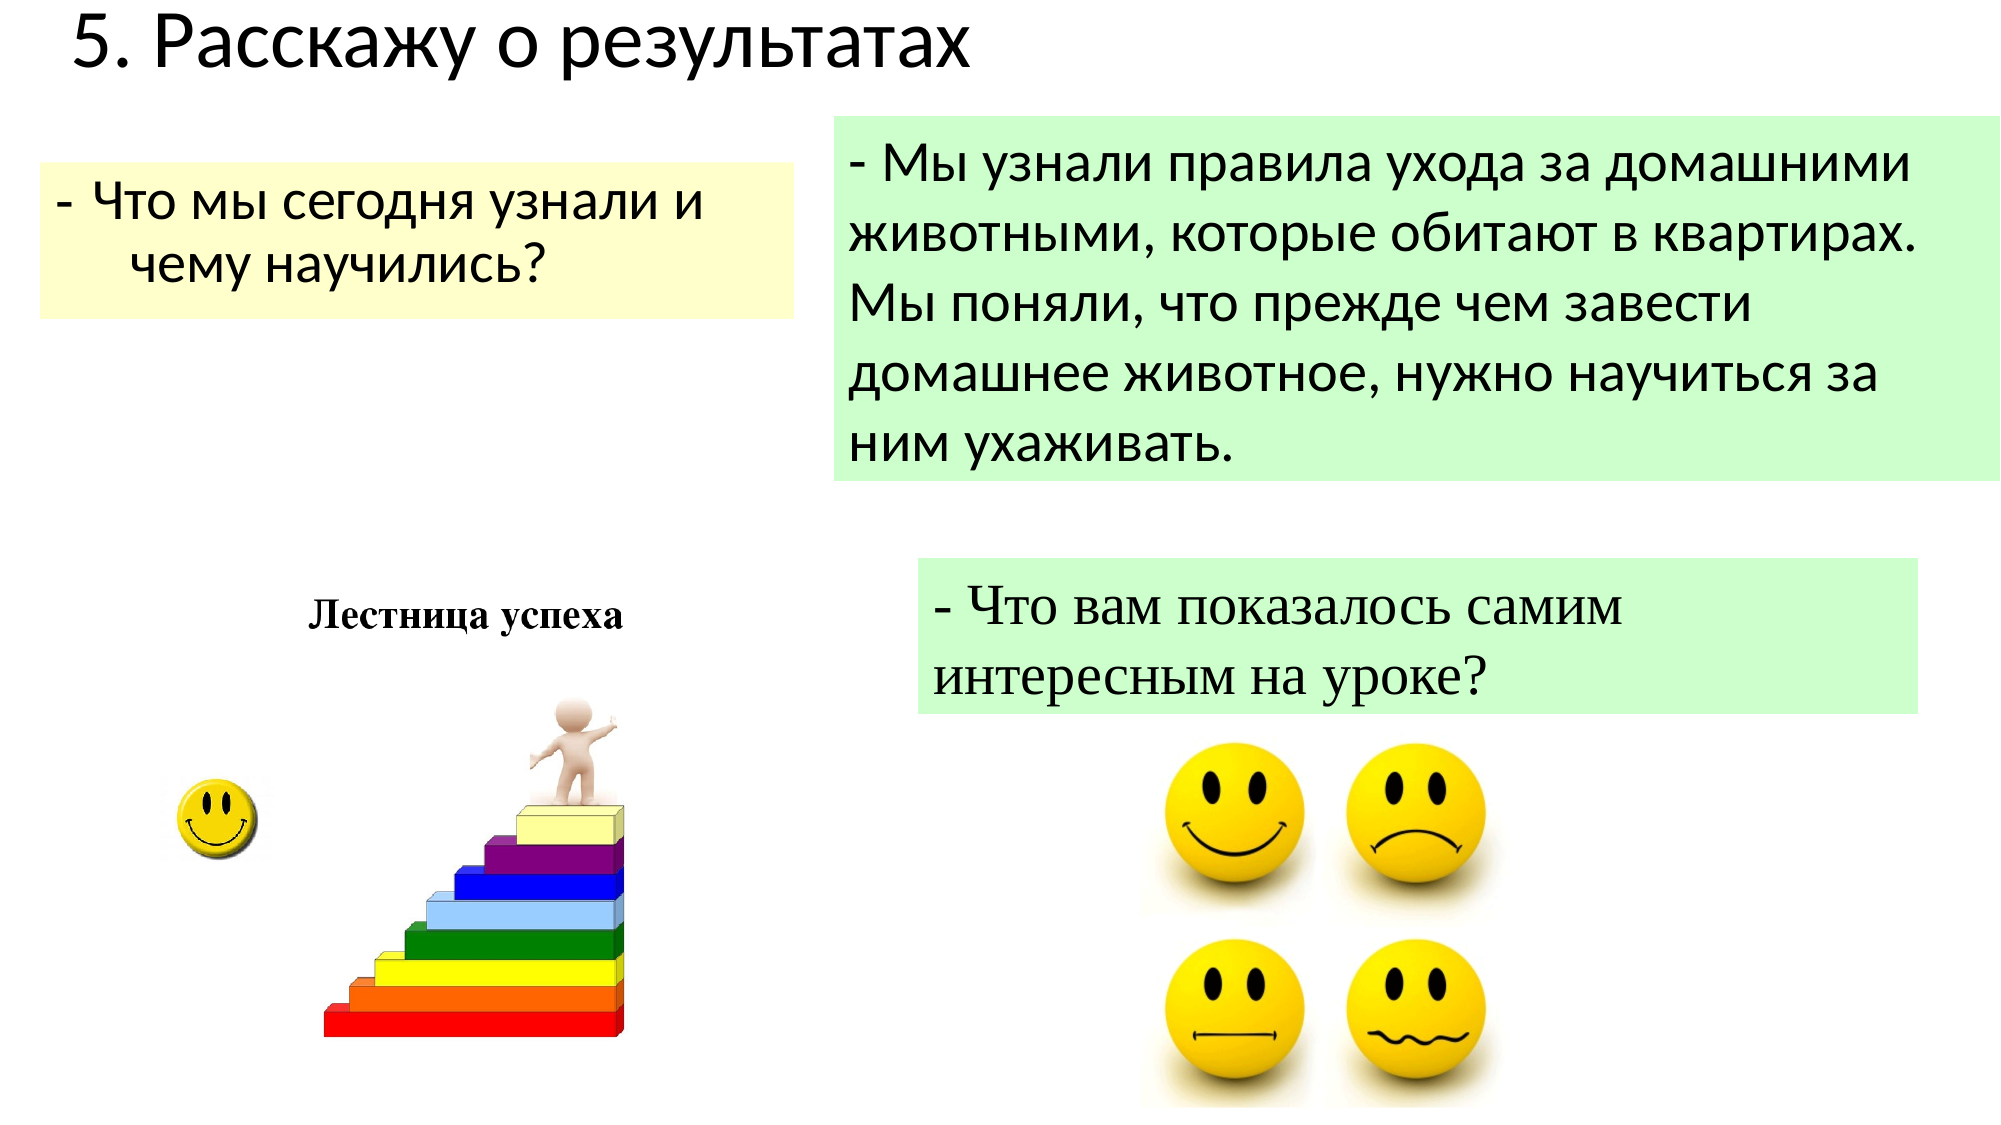

# 5. Расскажу о результатах
 Мы узнали правила ухода за домашними животными, которые обитают в квартирах. Мы поняли, что прежде чем завести домашнее животное, нужно научиться за ним ухаживать.
Что мы сегодня узнали и чему научились?
- Что вам показалось самим интересным на уроке?